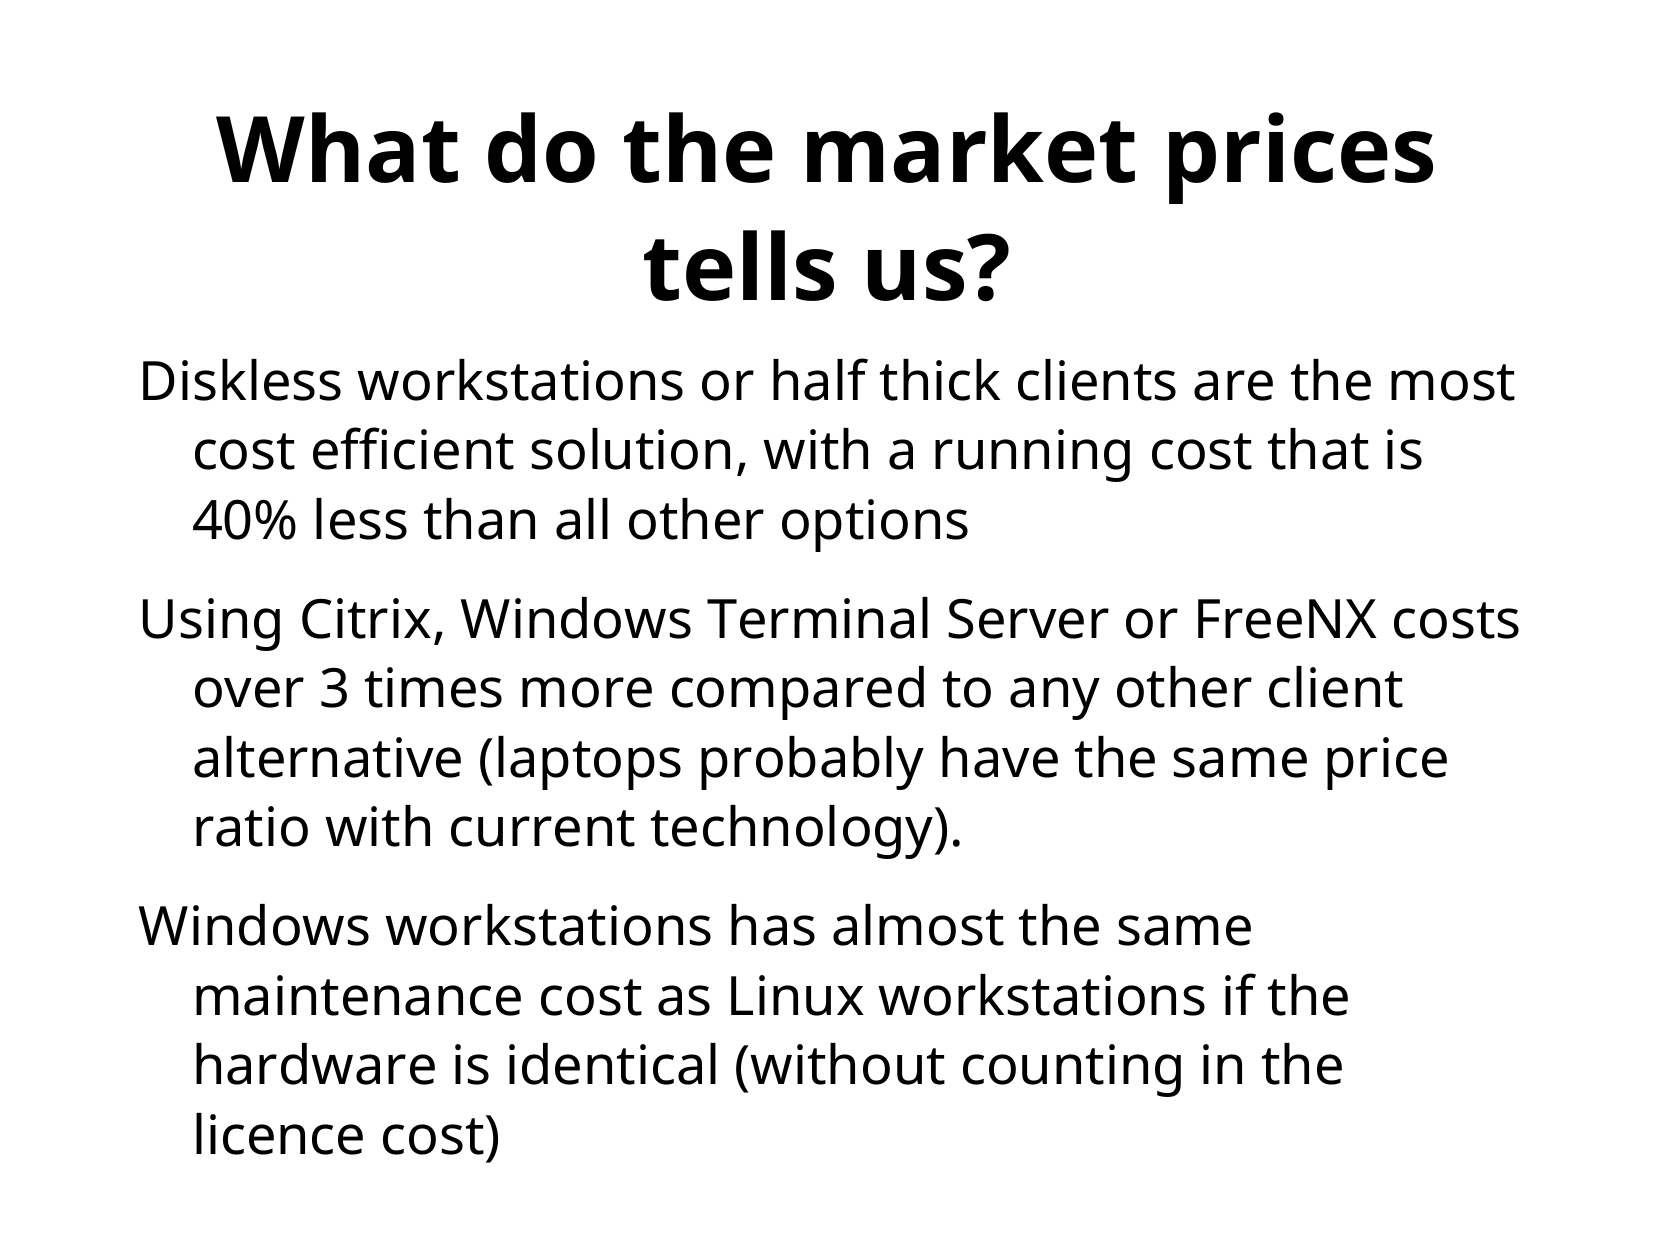

# What do the market prices tells us?
Diskless workstations or half thick clients are the most cost efficient solution, with a running cost that is 40% less than all other options
Using Citrix, Windows Terminal Server or FreeNX costs over 3 times more compared to any other client alternative (laptops probably have the same price ratio with current technology).
Windows workstations has almost the same maintenance cost as Linux workstations if the hardware is identical (without counting in the licence cost)